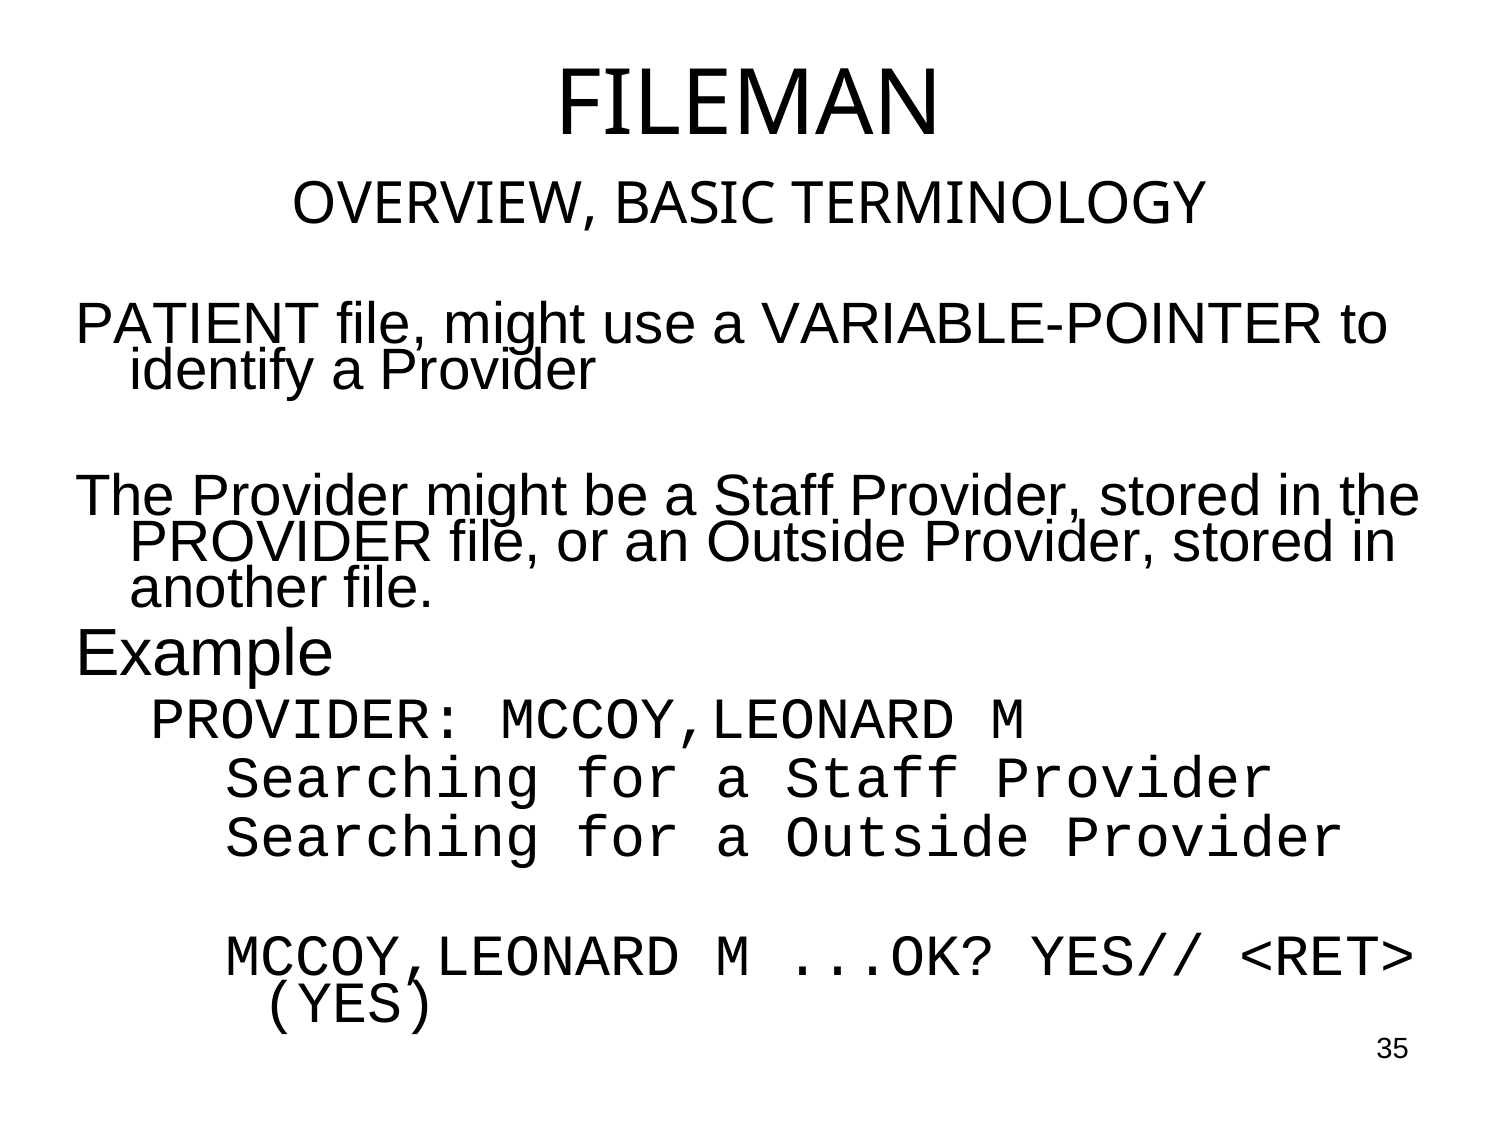

# FILEMAN OVERVIEW, BASIC TERMINOLOGY
PATIENT file, might use a VARIABLE-POINTER to identify a Provider
The Provider might be a Staff Provider, stored in the PROVIDER file, or an Outside Provider, stored in another file.
Example
PROVIDER: MCCOY,LEONARD M
Searching for a Staff Provider
Searching for a Outside Provider
MCCOY,LEONARD M ...OK? YES// <RET> (YES)
35